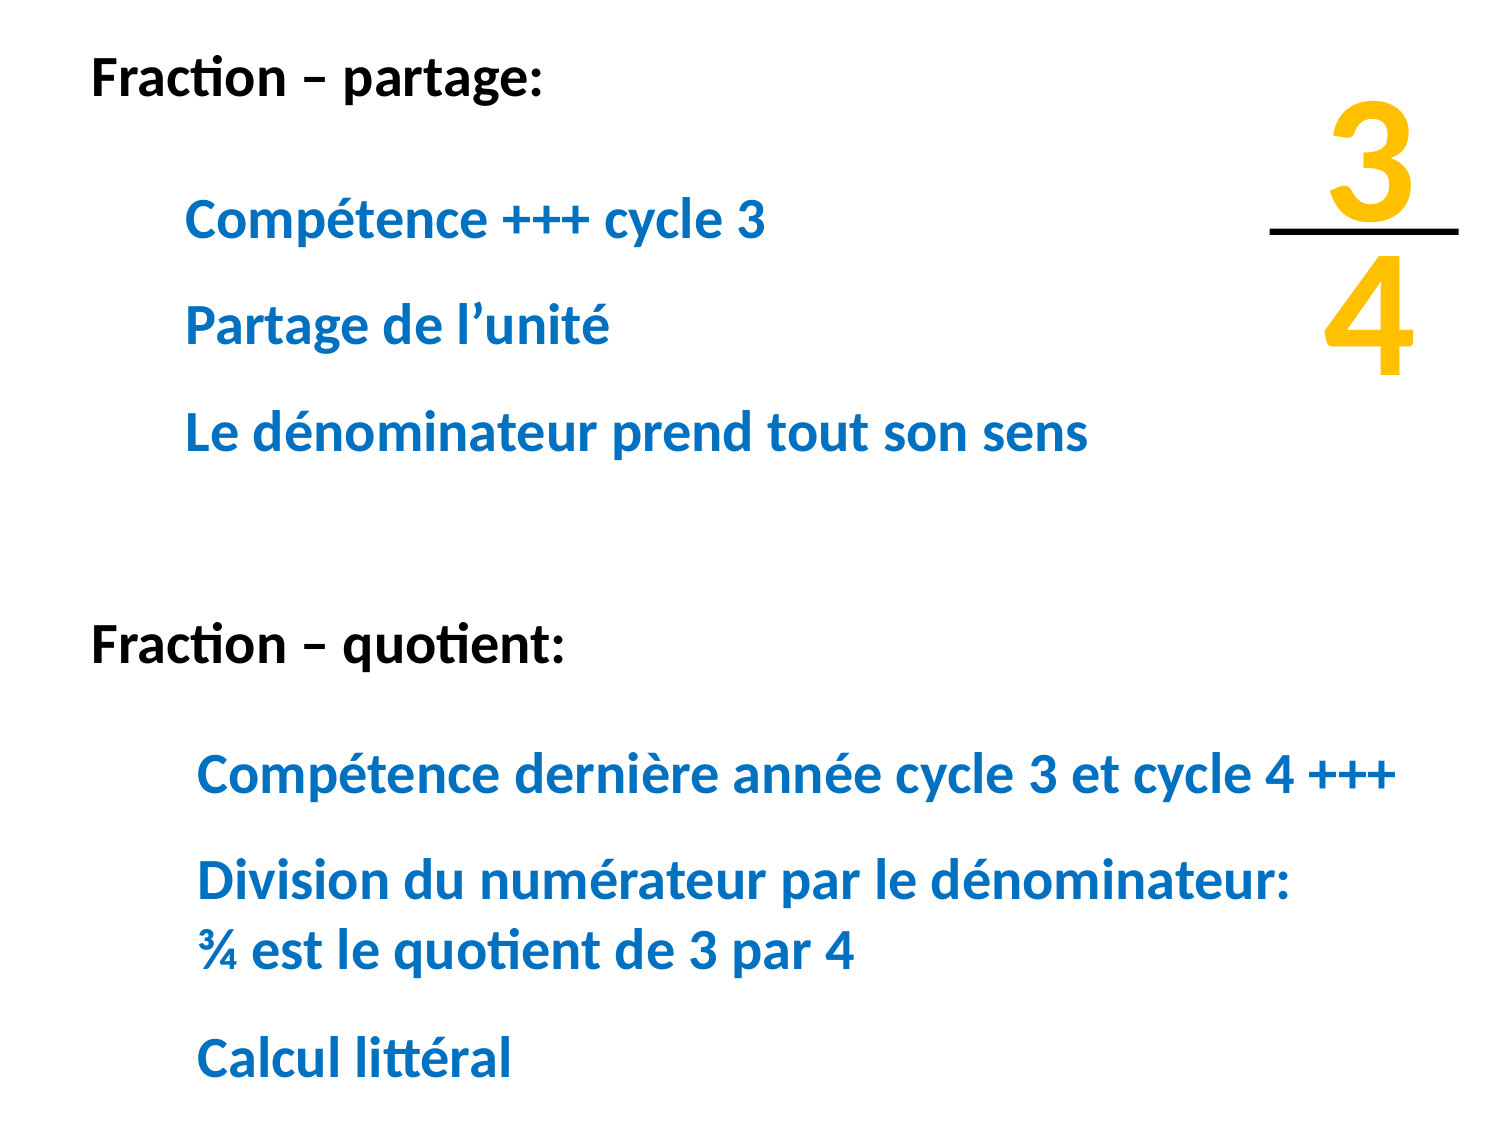

Fraction – partage:
3
Compétence +++ cycle 3
4
Partage de l’unité
Le dénominateur prend tout son sens
Fraction – quotient:
Compétence dernière année cycle 3 et cycle 4 +++
Division du numérateur par le dénominateur:
¾ est le quotient de 3 par 4
Calcul littéral